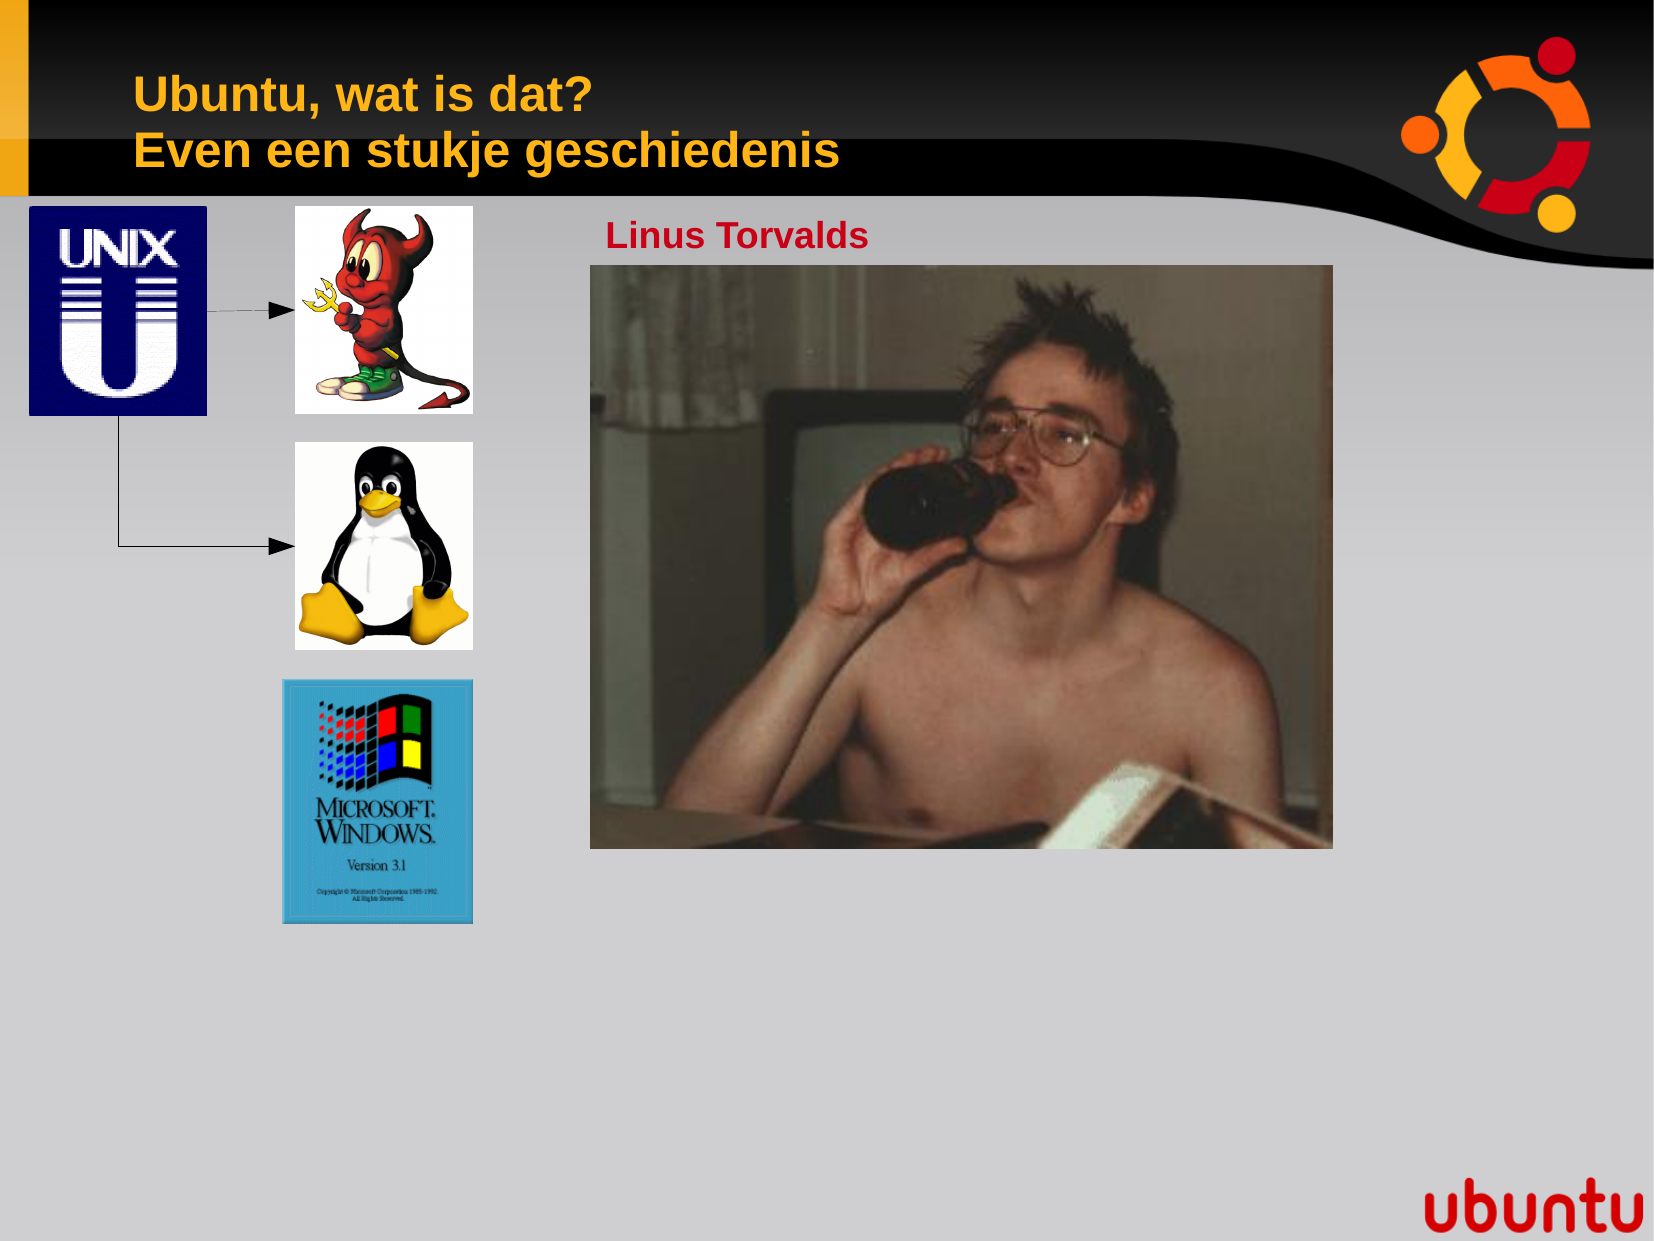

Ubuntu, wat is dat?
Even een stukje geschiedenis
Linus Torvalds